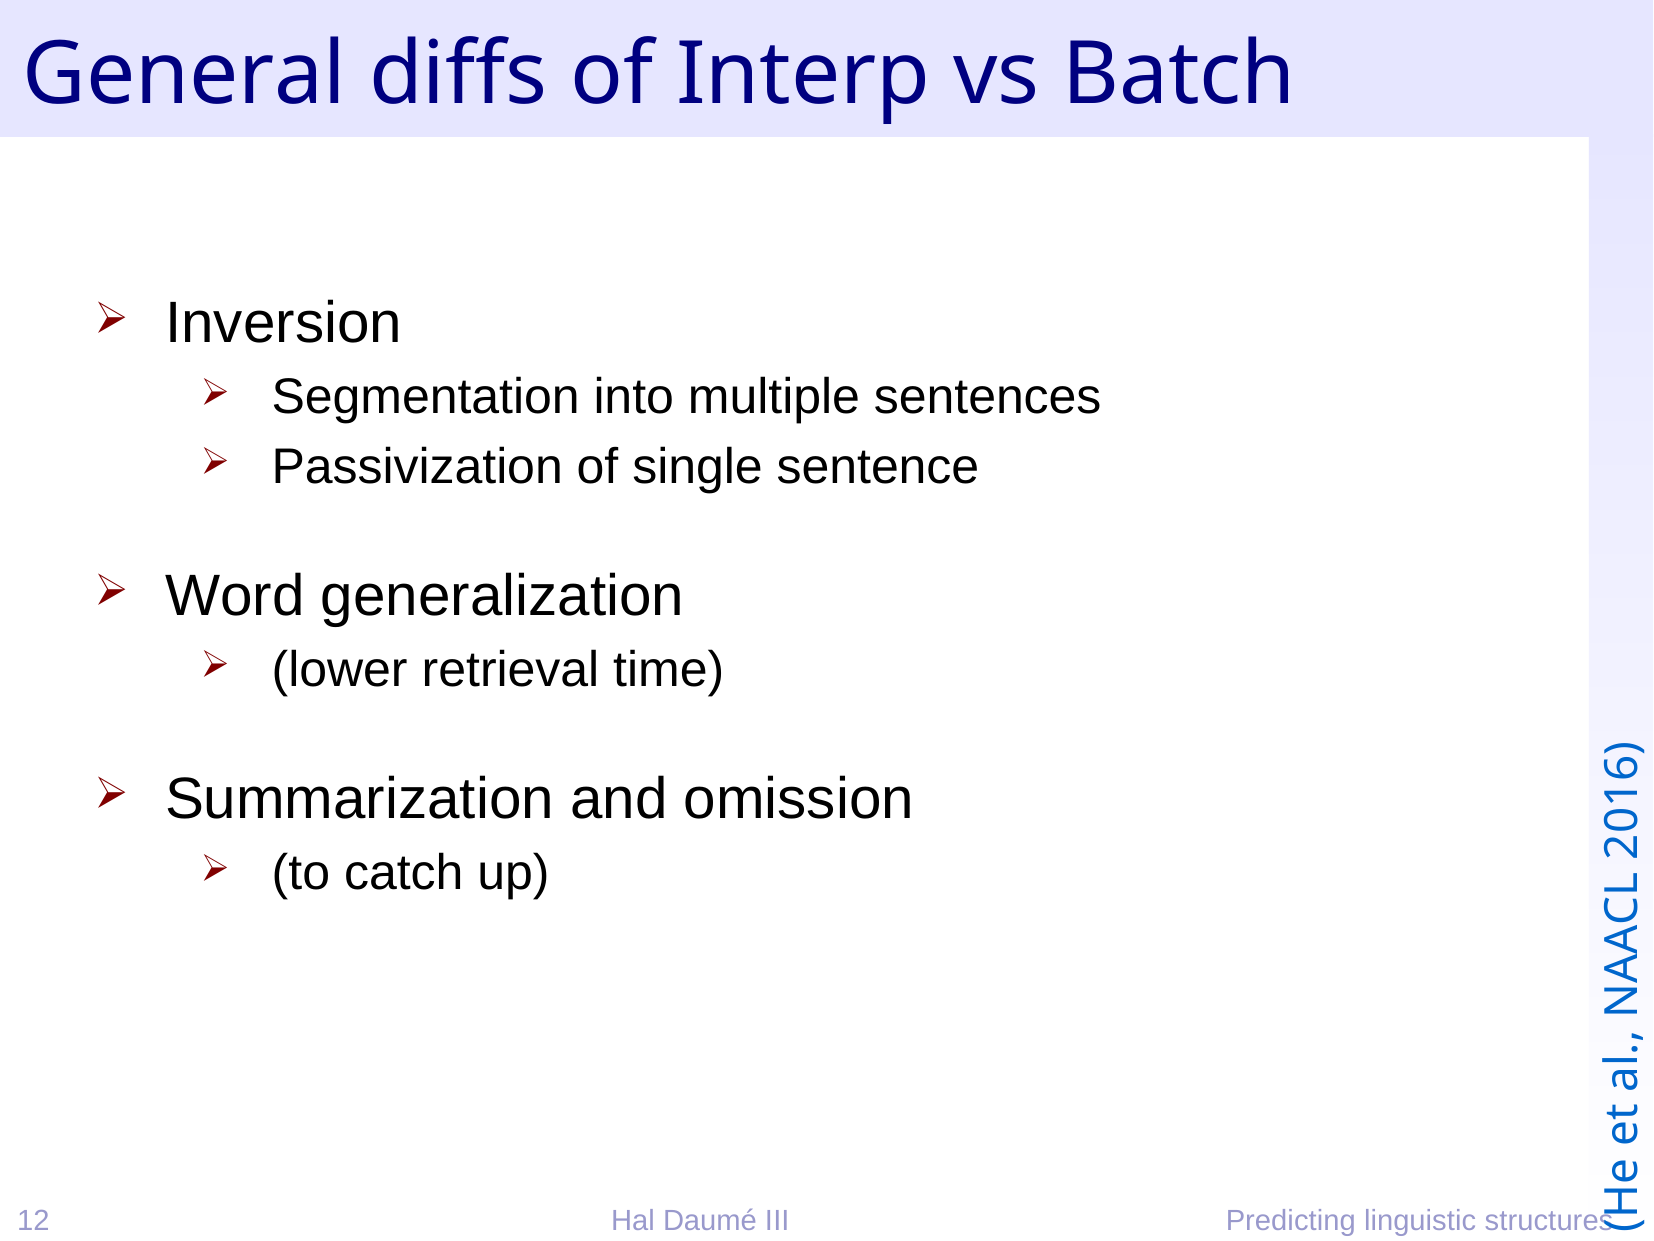

# General diffs of Interp vs Batch
Inversion
Segmentation into multiple sentences
Passivization of single sentence
Word generalization
(lower retrieval time)
Summarization and omission
(to catch up)
(He et al., NAACL 2016)